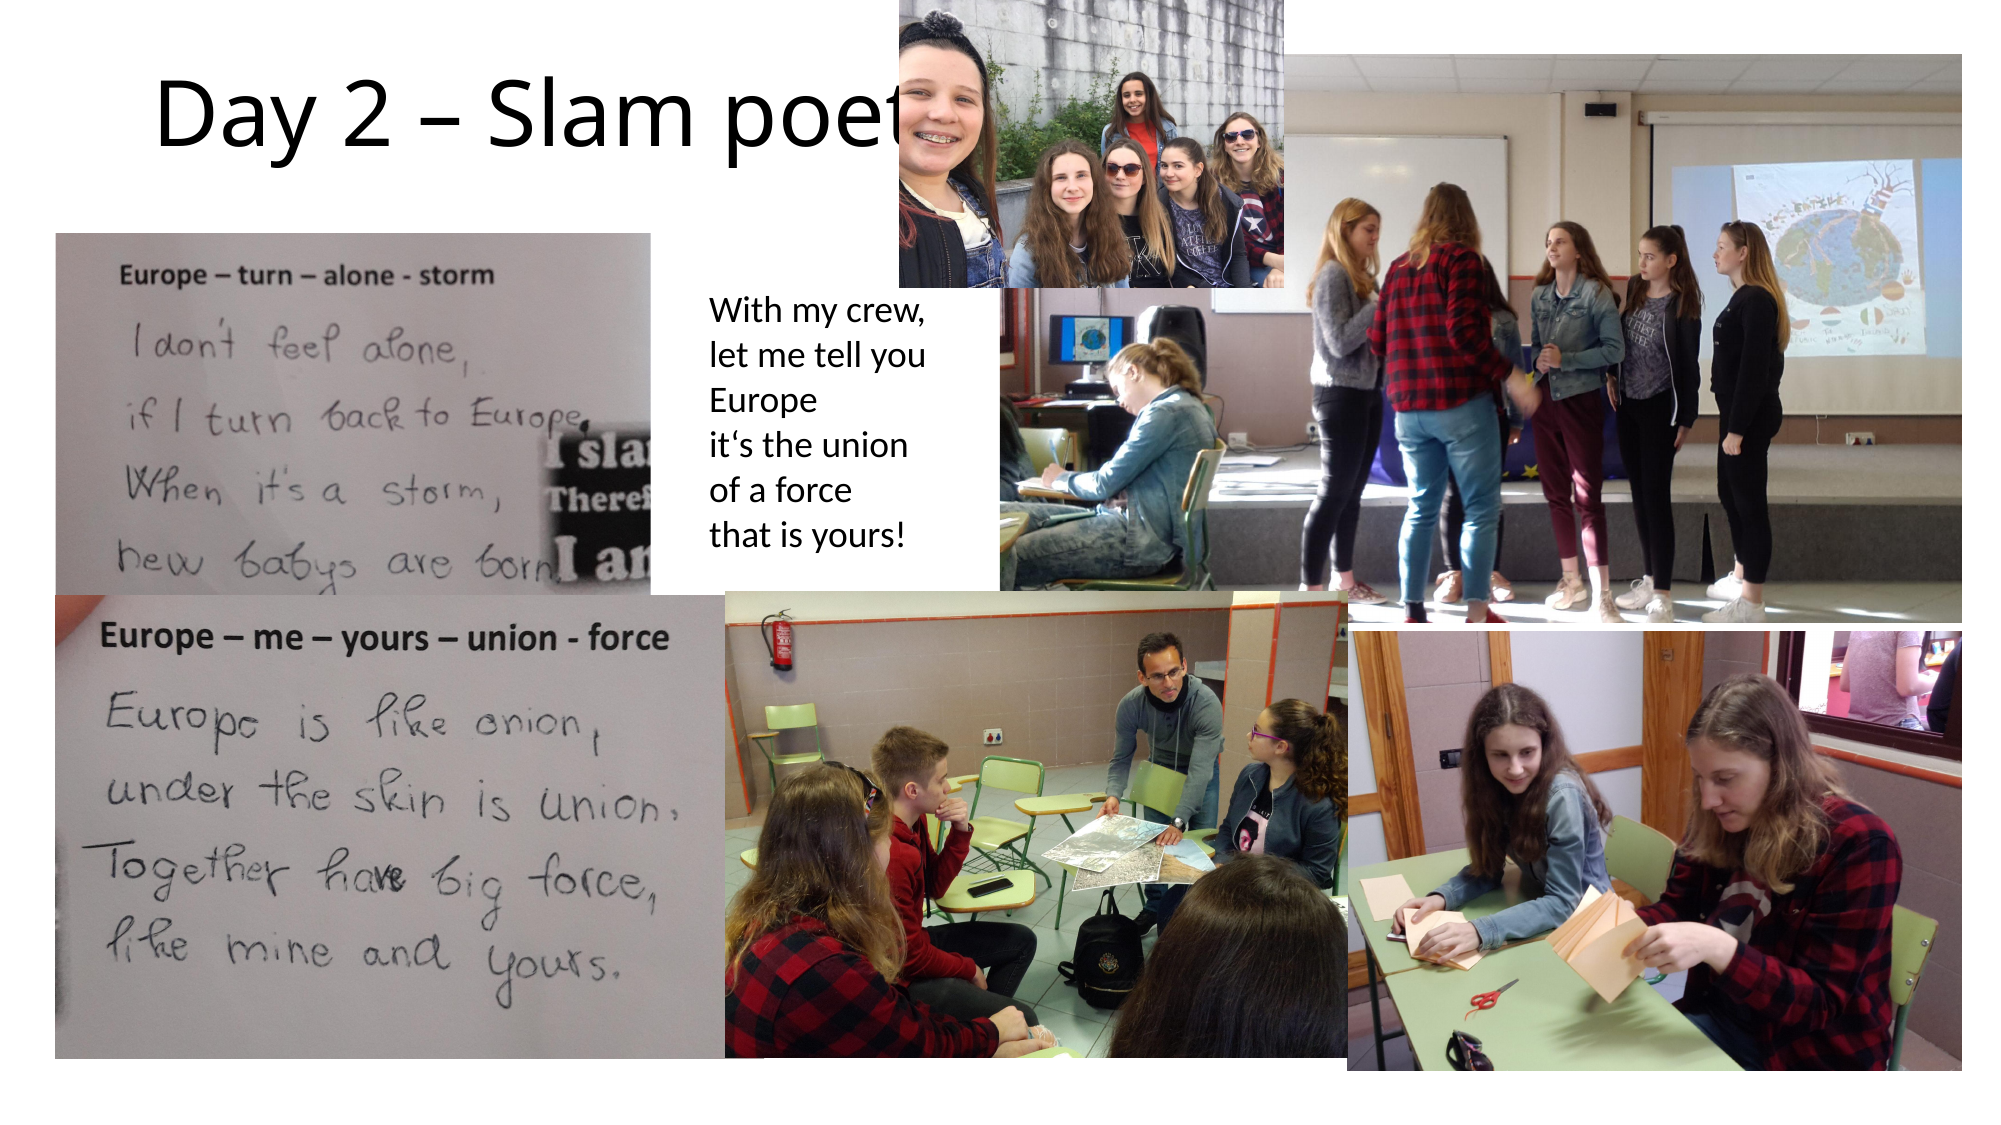

# Day 2 – Slam poetry
With my crew,
let me tell you
Europe
it‘s the union
of a force
that is yours!